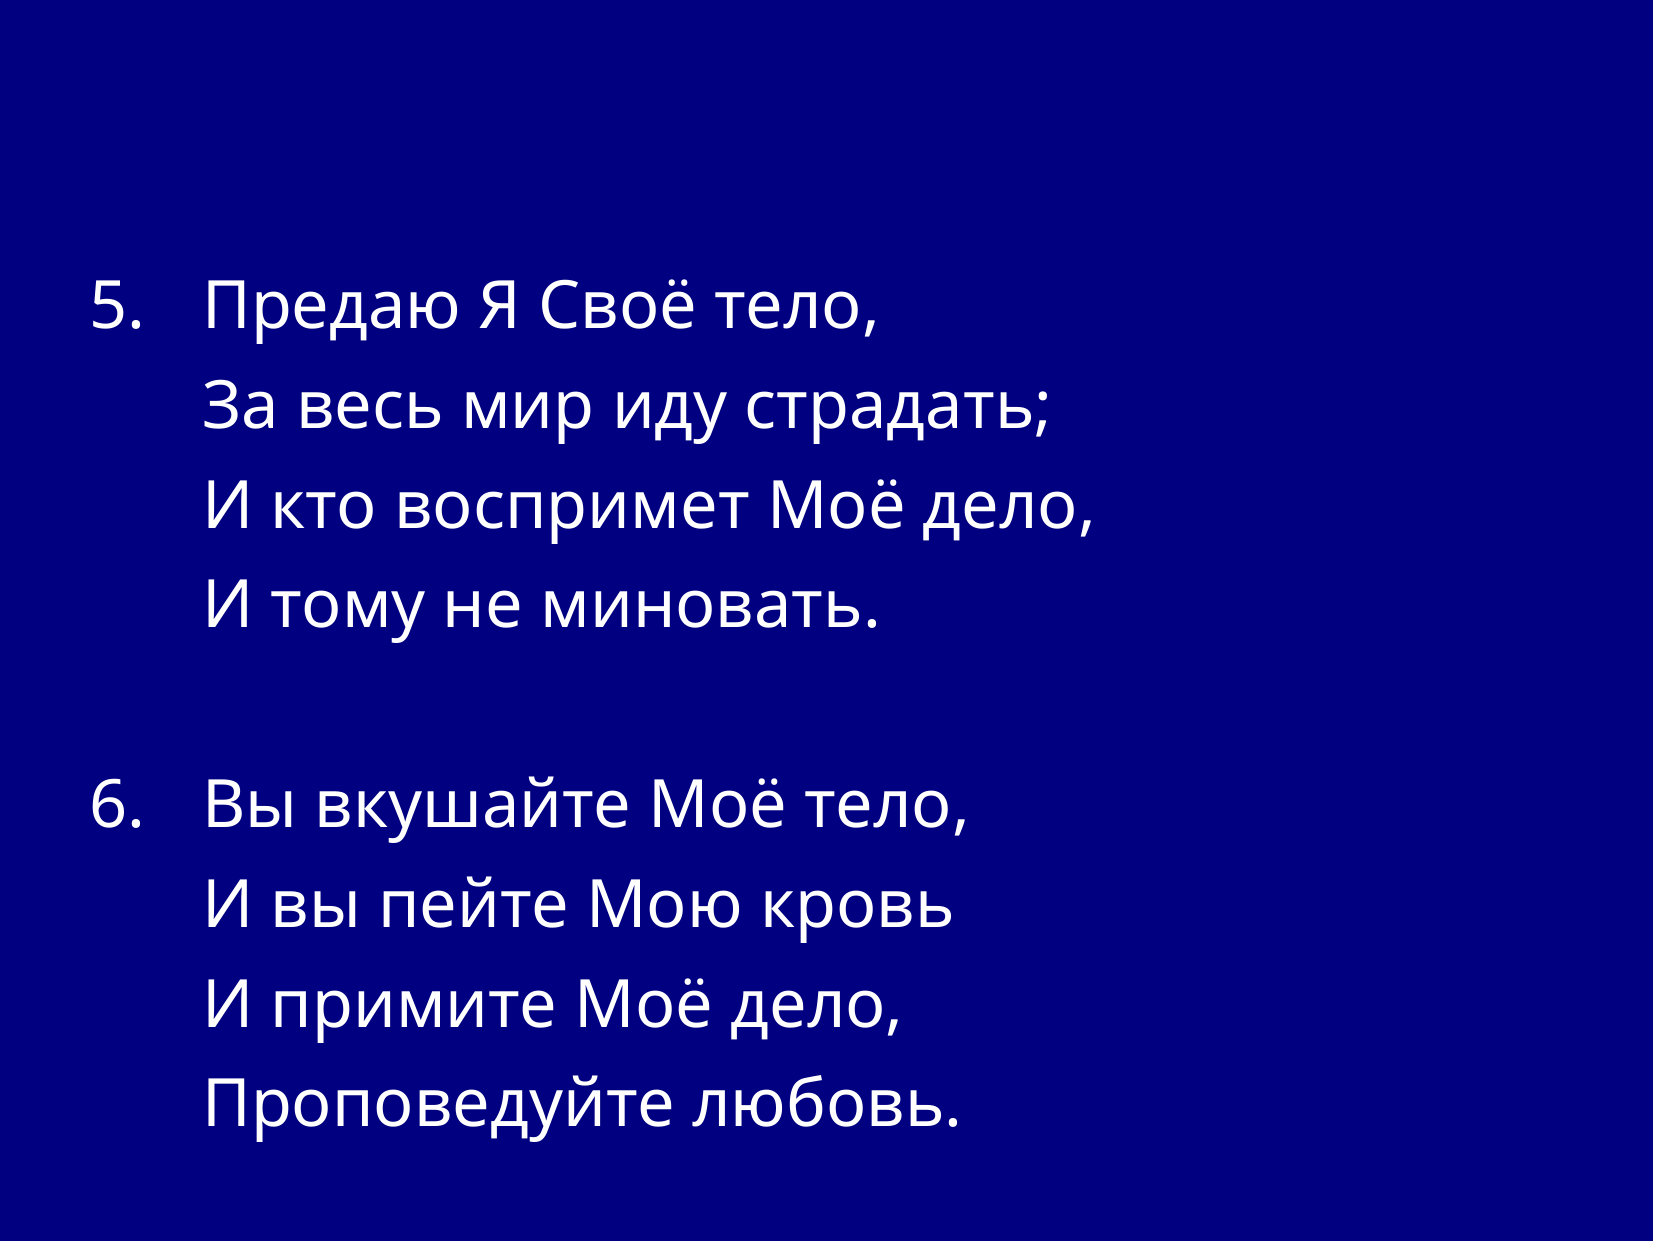

5.	Предаю Я Своё тело,
	За весь мир иду страдать;
	И кто воспримет Моё дело,
	И тому не миновать.
6.	Вы вкушайте Моё тело,
	И вы пейте Мою кровь
	И примите Моё дело,
	Проповедуйте любовь.